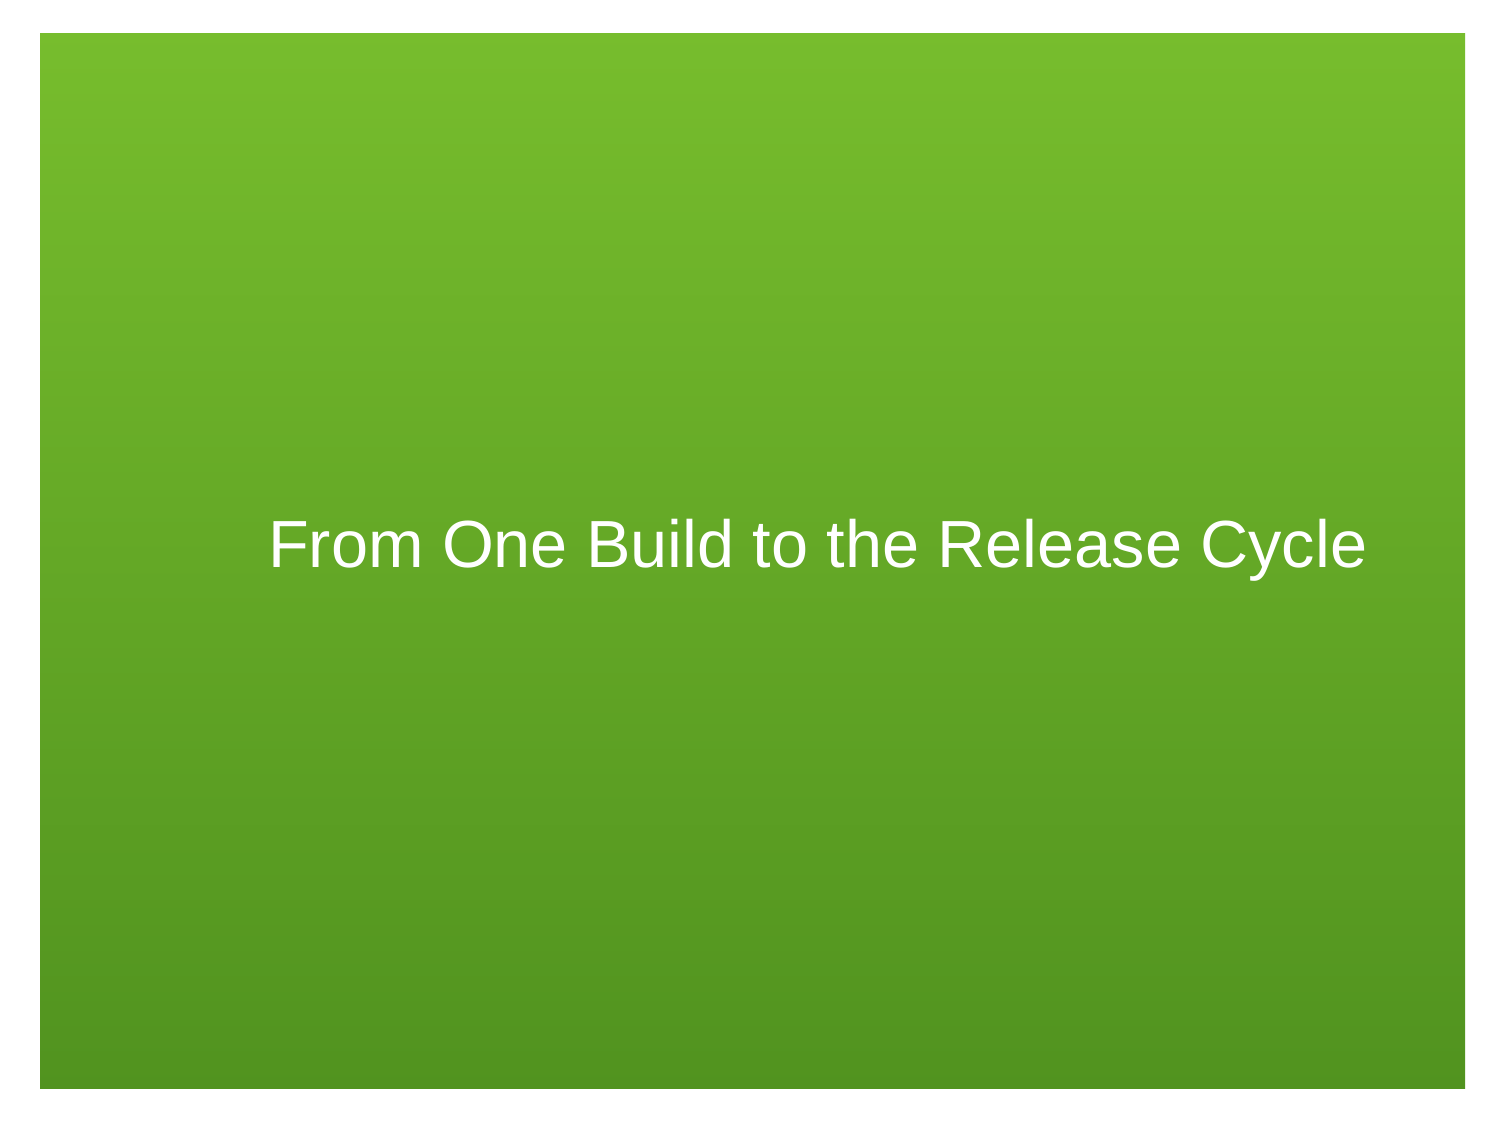

# From One Build to the Release Cycle